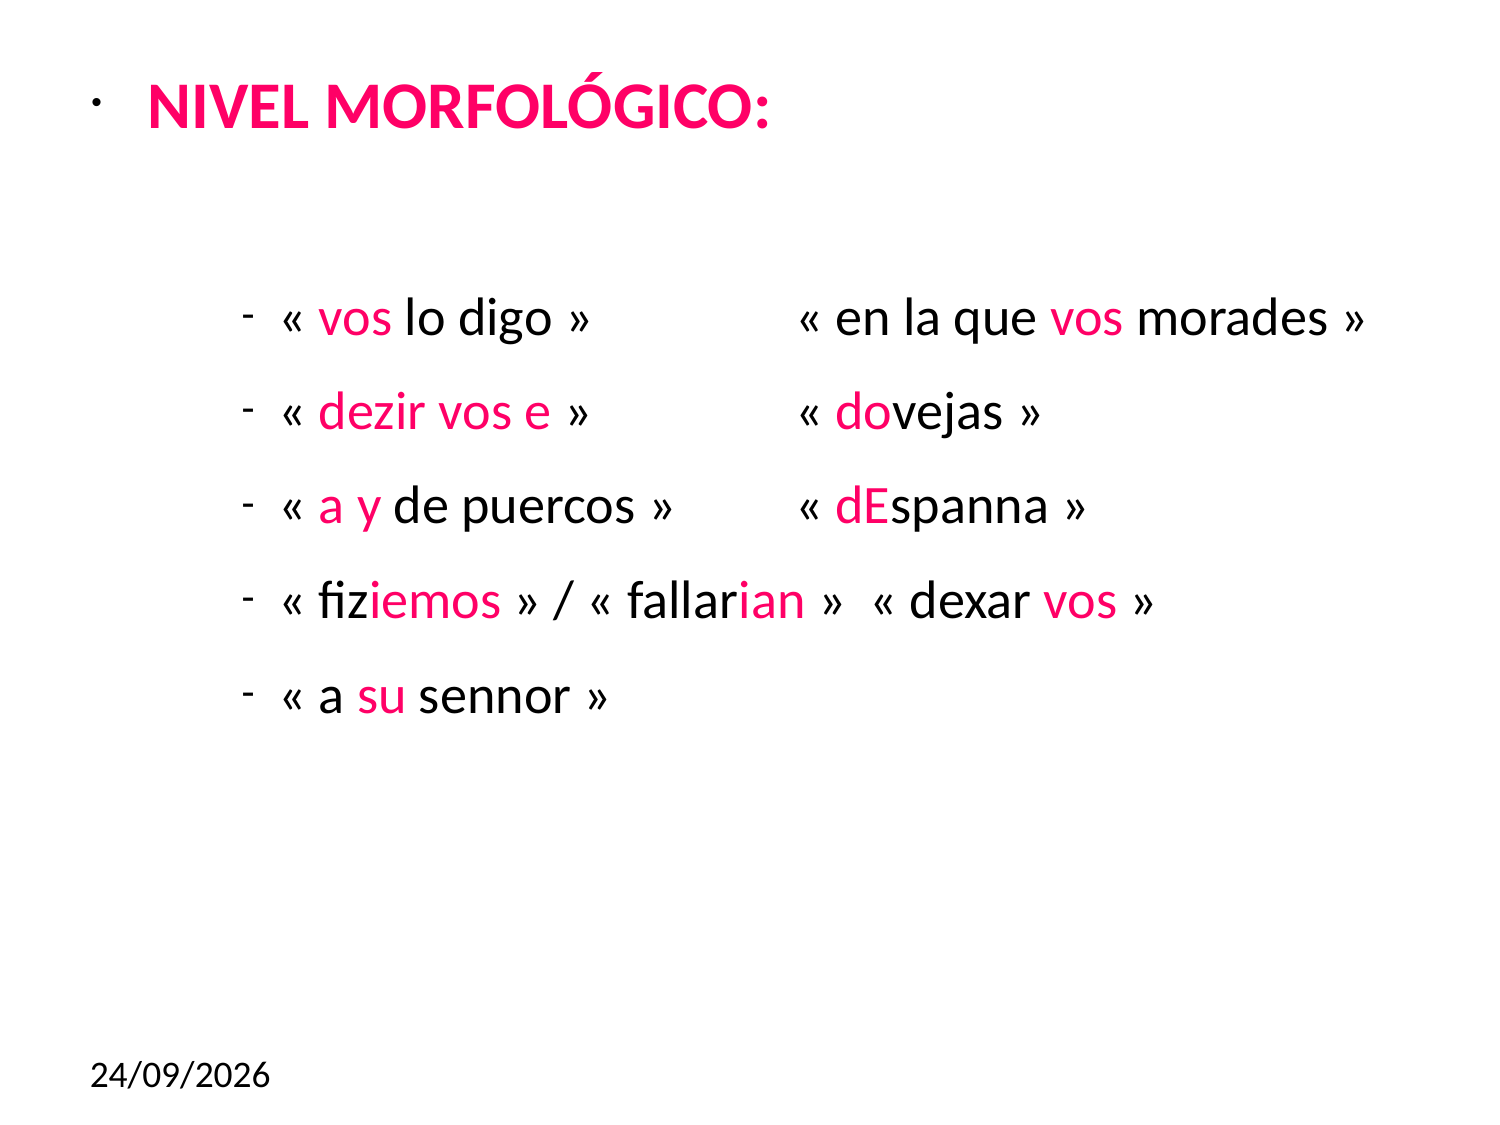

#
NIVEL MORFOLÓGICO:
« vos lo digo »			« en la que vos morades »
« dezir vos e »			« dovejas »
« a y de puercos »		« dEspanna »
« fiziemos » / « fallarian »	« dexar vos »
« a su sennor »
14 de avril de 2011